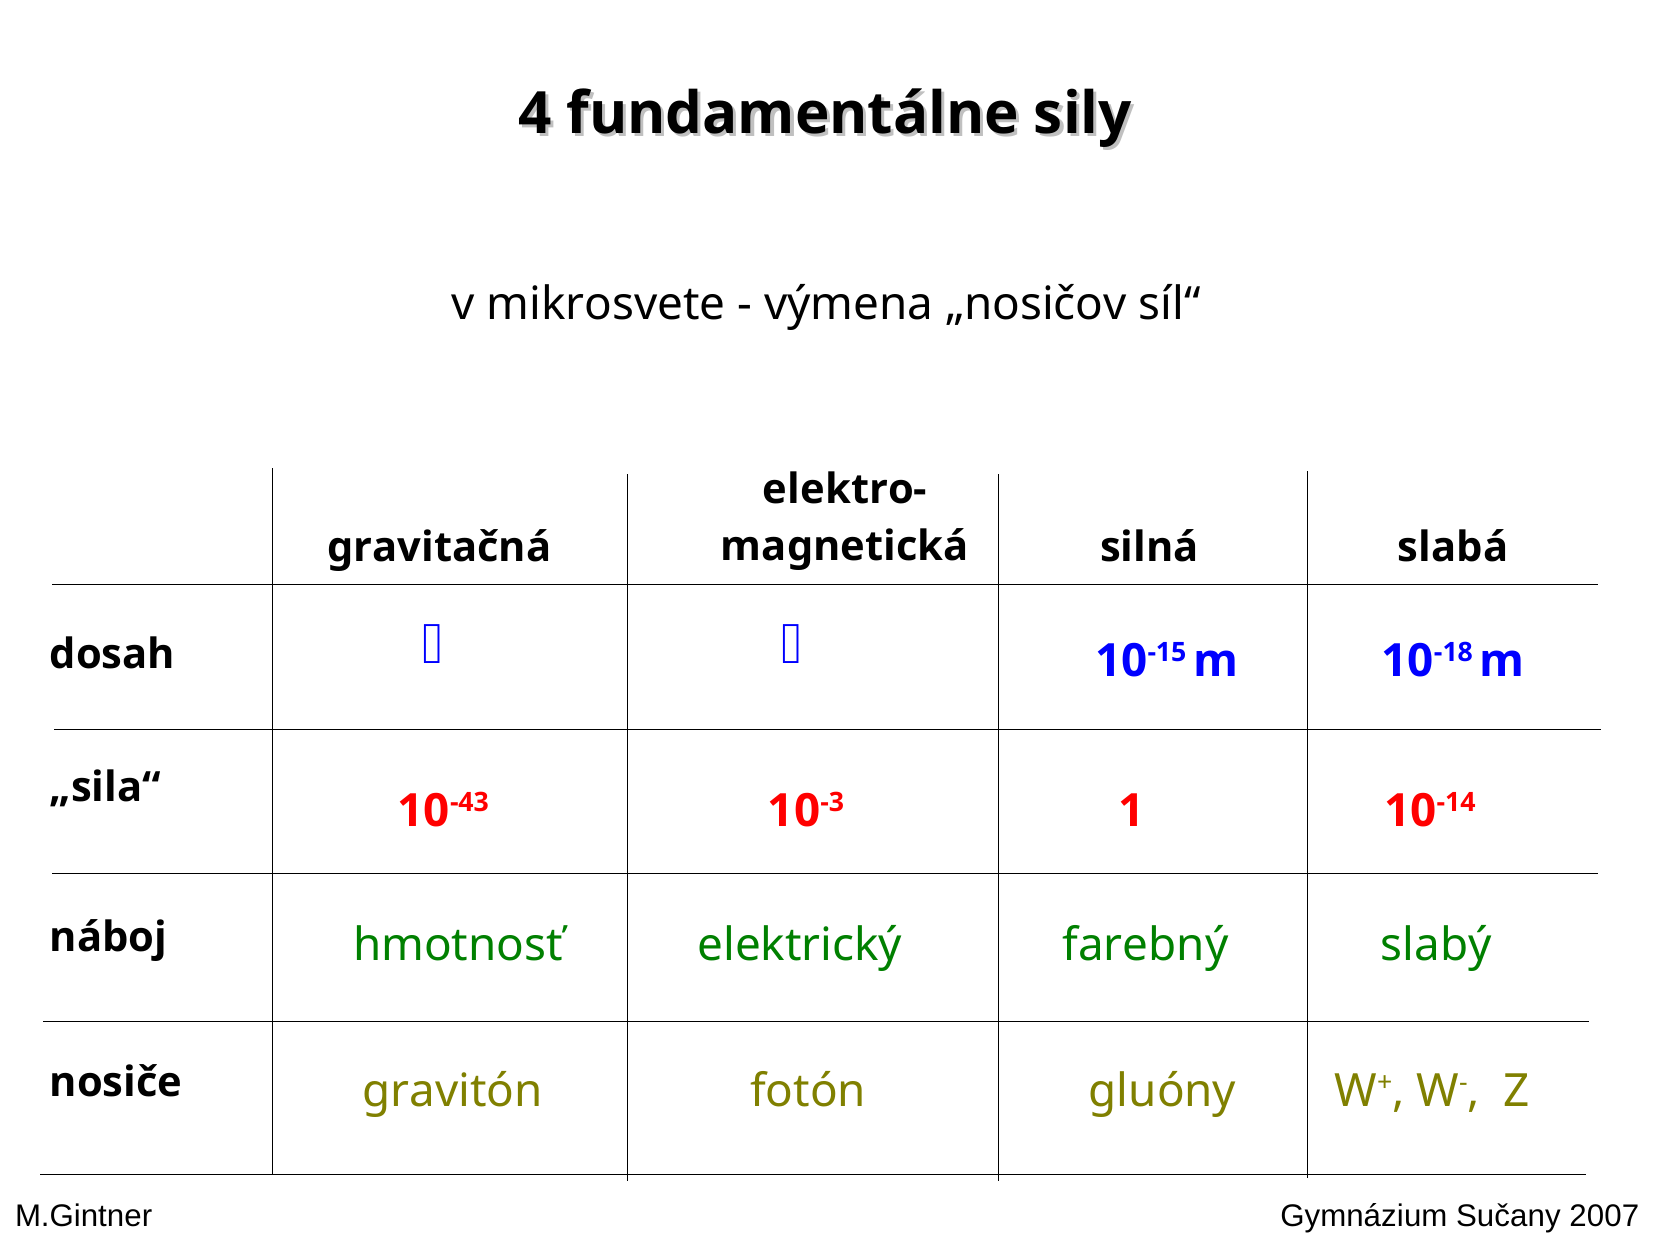

4 fundamentálne sily
v mikrosvete - výmena „nosičov síl“
elektro-
magnetická
gravitačná
silná
slabá
dosah
„sila“
náboj
nosiče


10-15 m
10-18 m
10-43
10-3
1
10-14
hmotnosť
elektrický
farebný
slabý
gravitón
fotón
gluóny
W+, W-, Z
M.Gintner
Gymnázium Sučany 2007